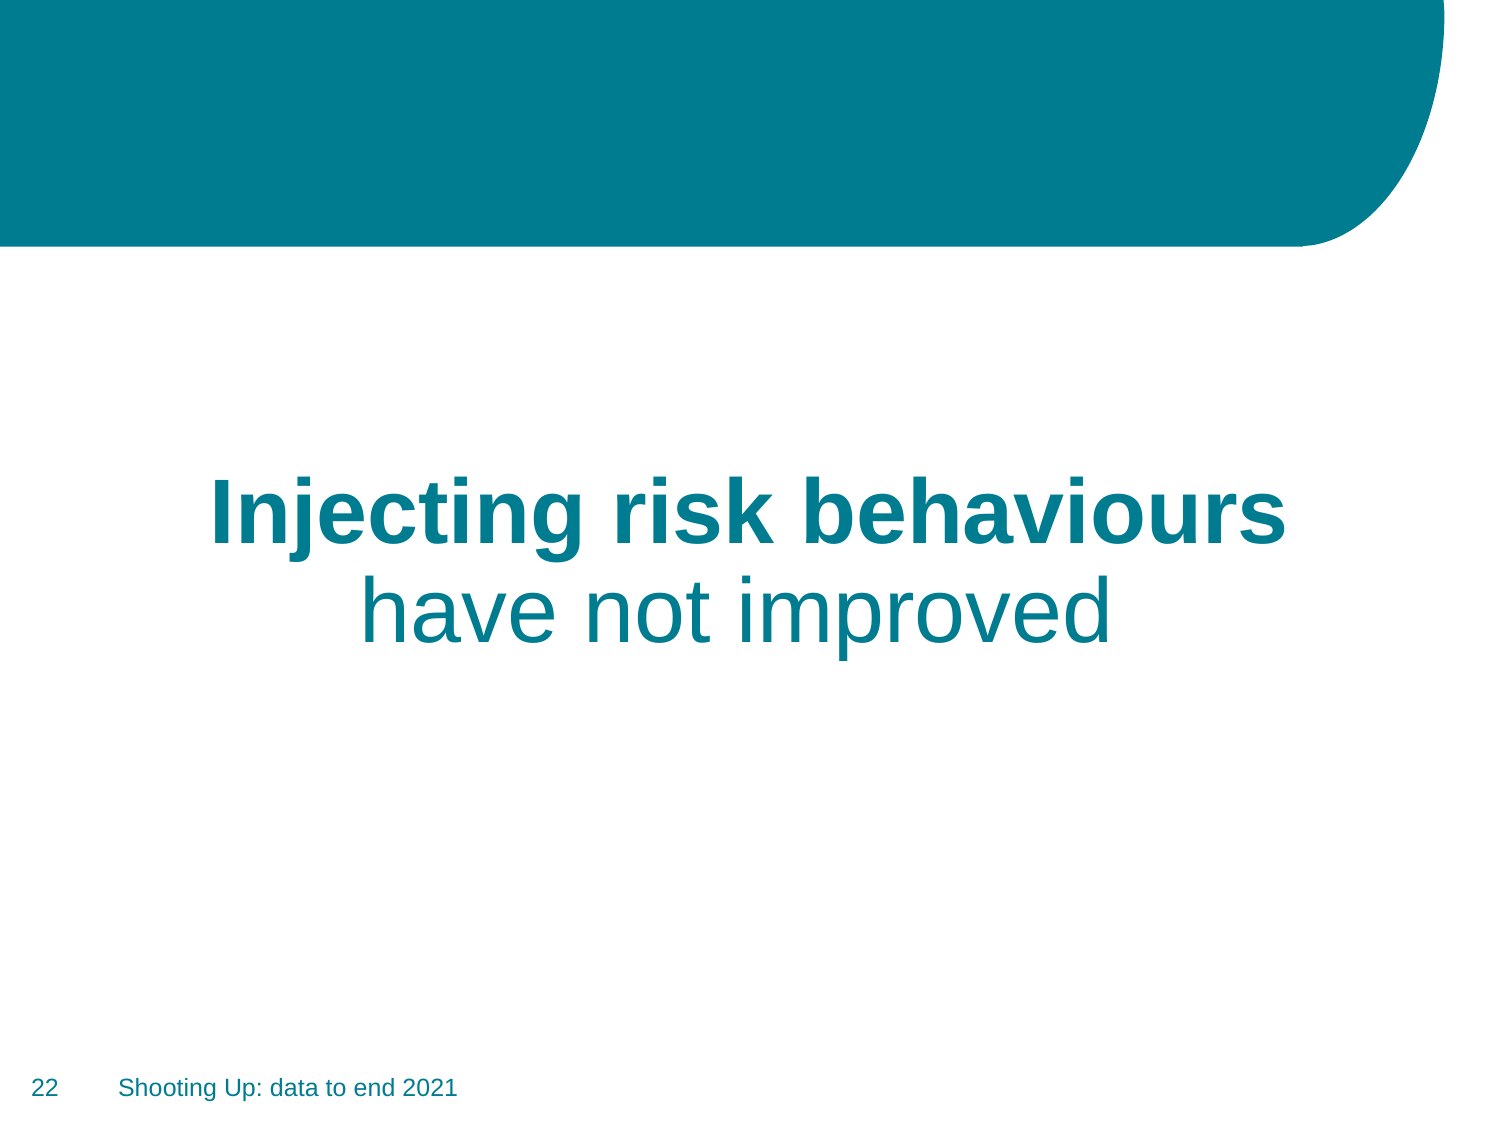

# Injecting risk behaviours have not improved
20
Shooting Up: data to end 2021